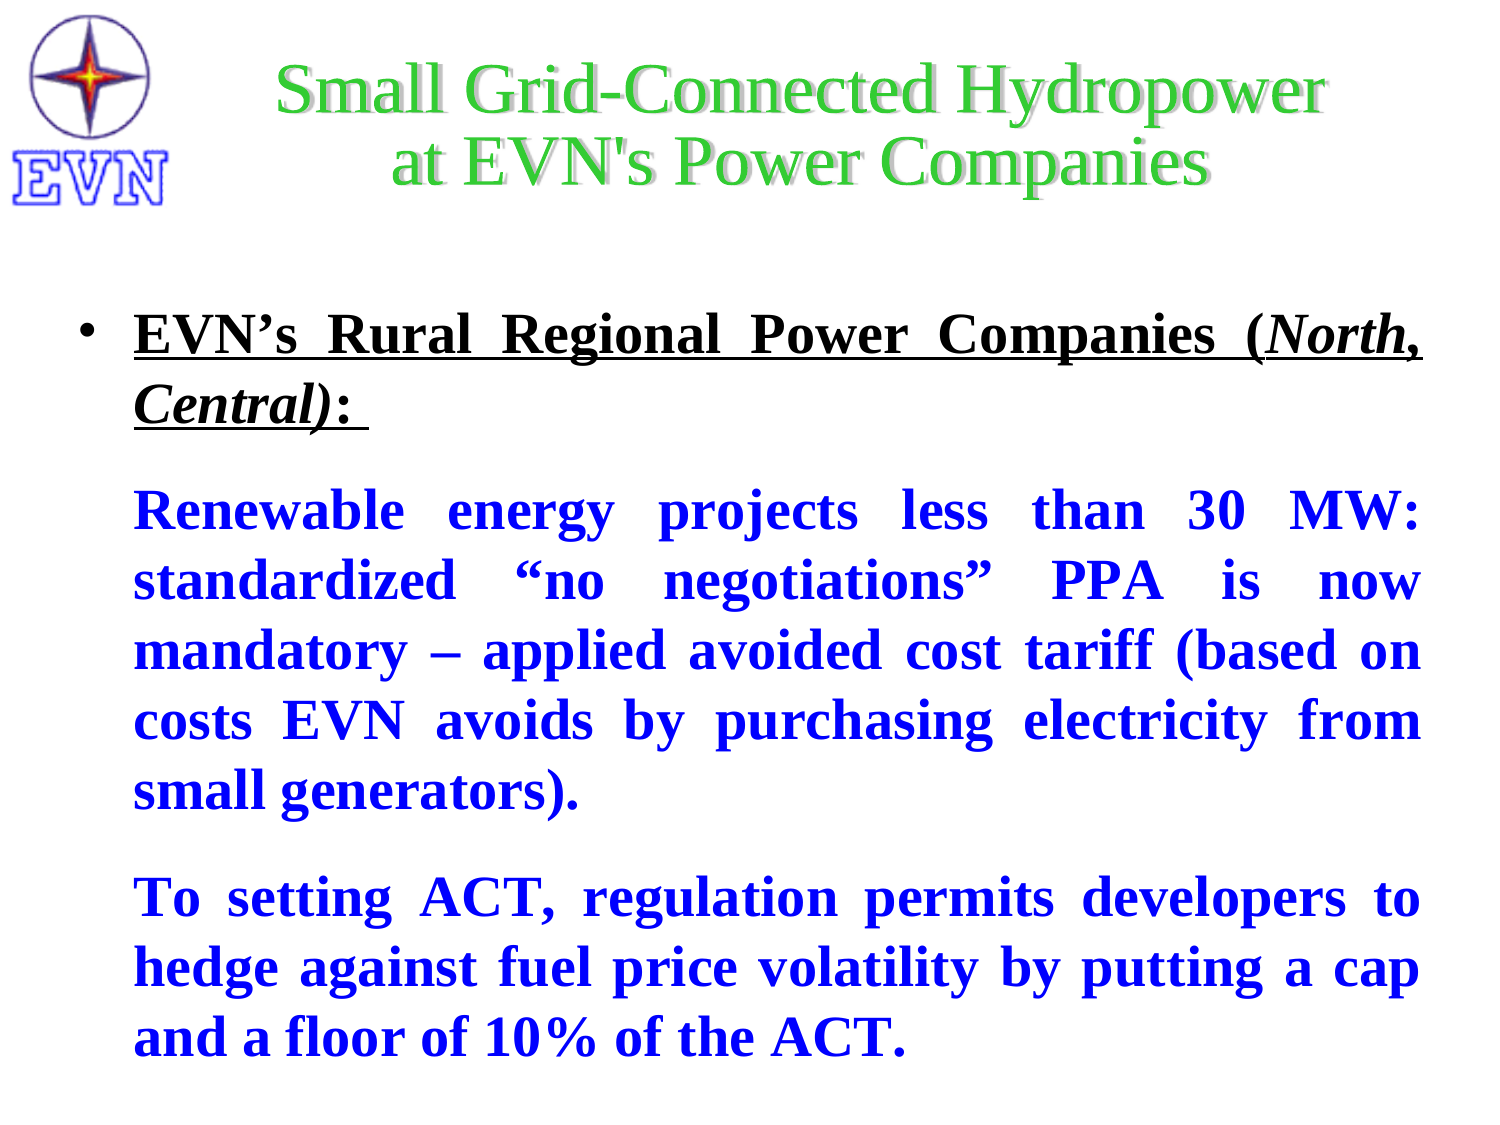

Small Grid-Connected Hydropower
at EVN's Power Companies
EVN’s Rural Regional Power Companies (North, Central):
	Renewable energy projects less than 30 MW: standardized “no negotiations” PPA is now mandatory – applied avoided cost tariff (based on costs EVN avoids by purchasing electricity from small generators).
	To setting ACT, regulation permits developers to hedge against fuel price volatility by putting a cap and a floor of 10% of the ACT.